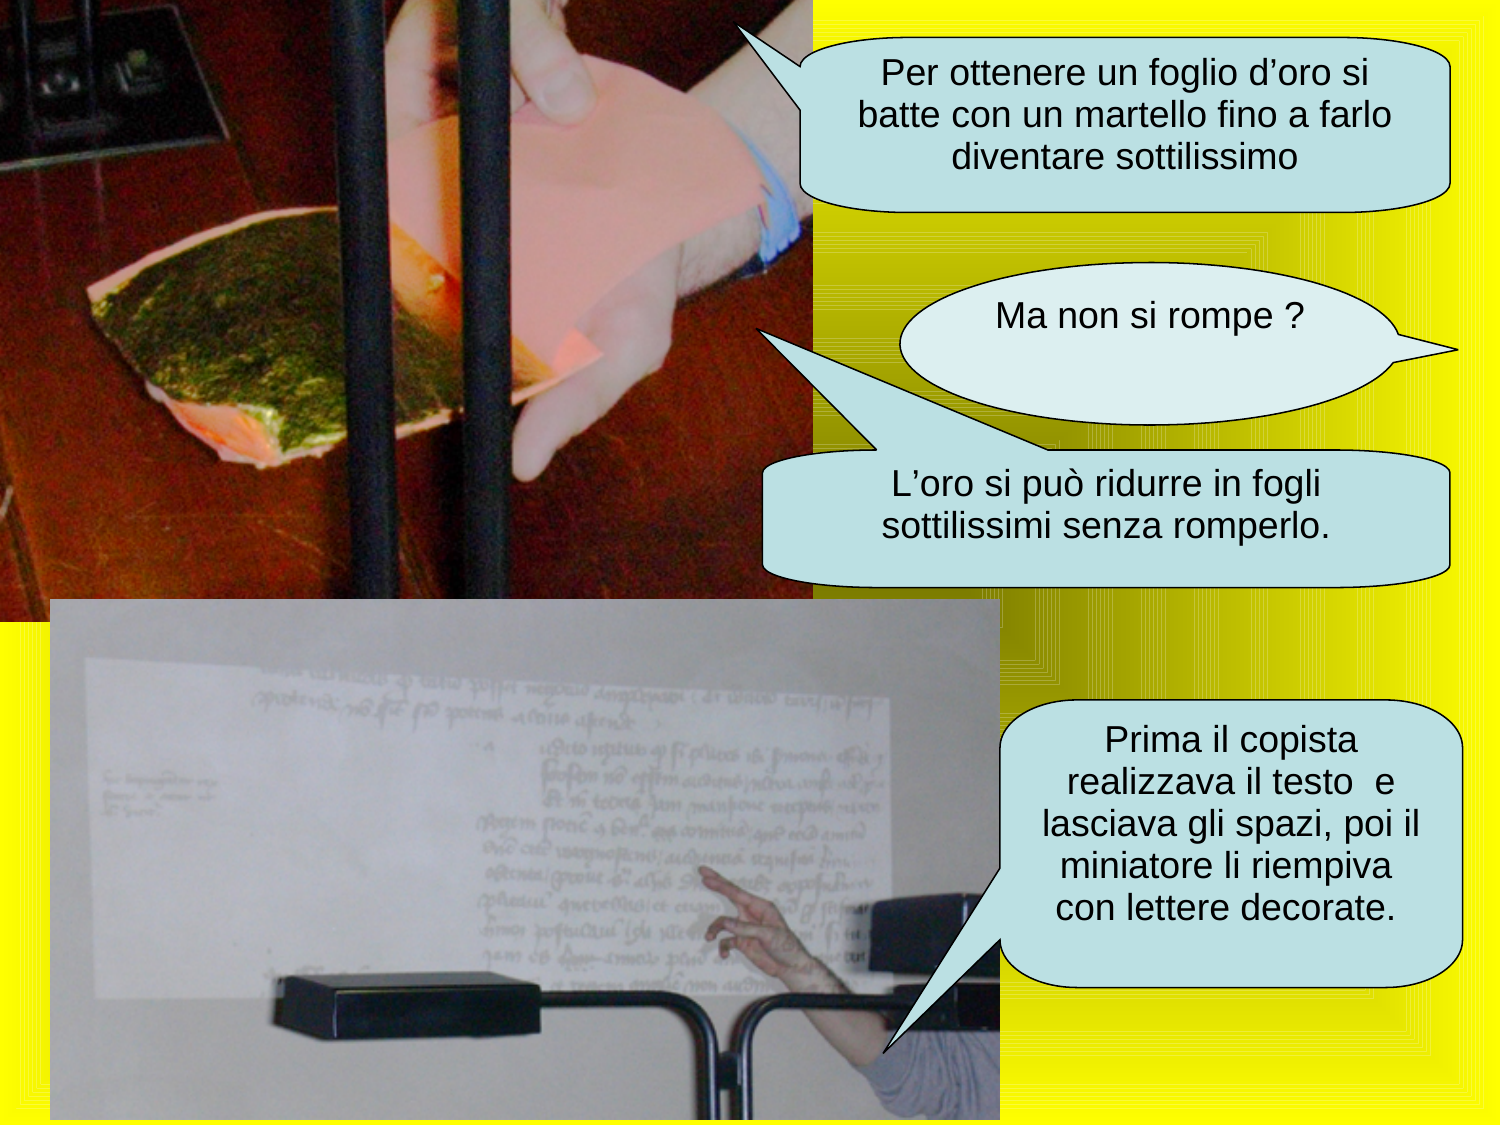

Per ottenere un foglio d’oro si batte con un martello fino a farlo diventare sottilissimo
Ma non si rompe ?
L’oro si può ridurre in fogli sottilissimi senza romperlo.
Prima il copista realizzava il testo e lasciava gli spazi, poi il miniatore li riempiva con lettere decorate.